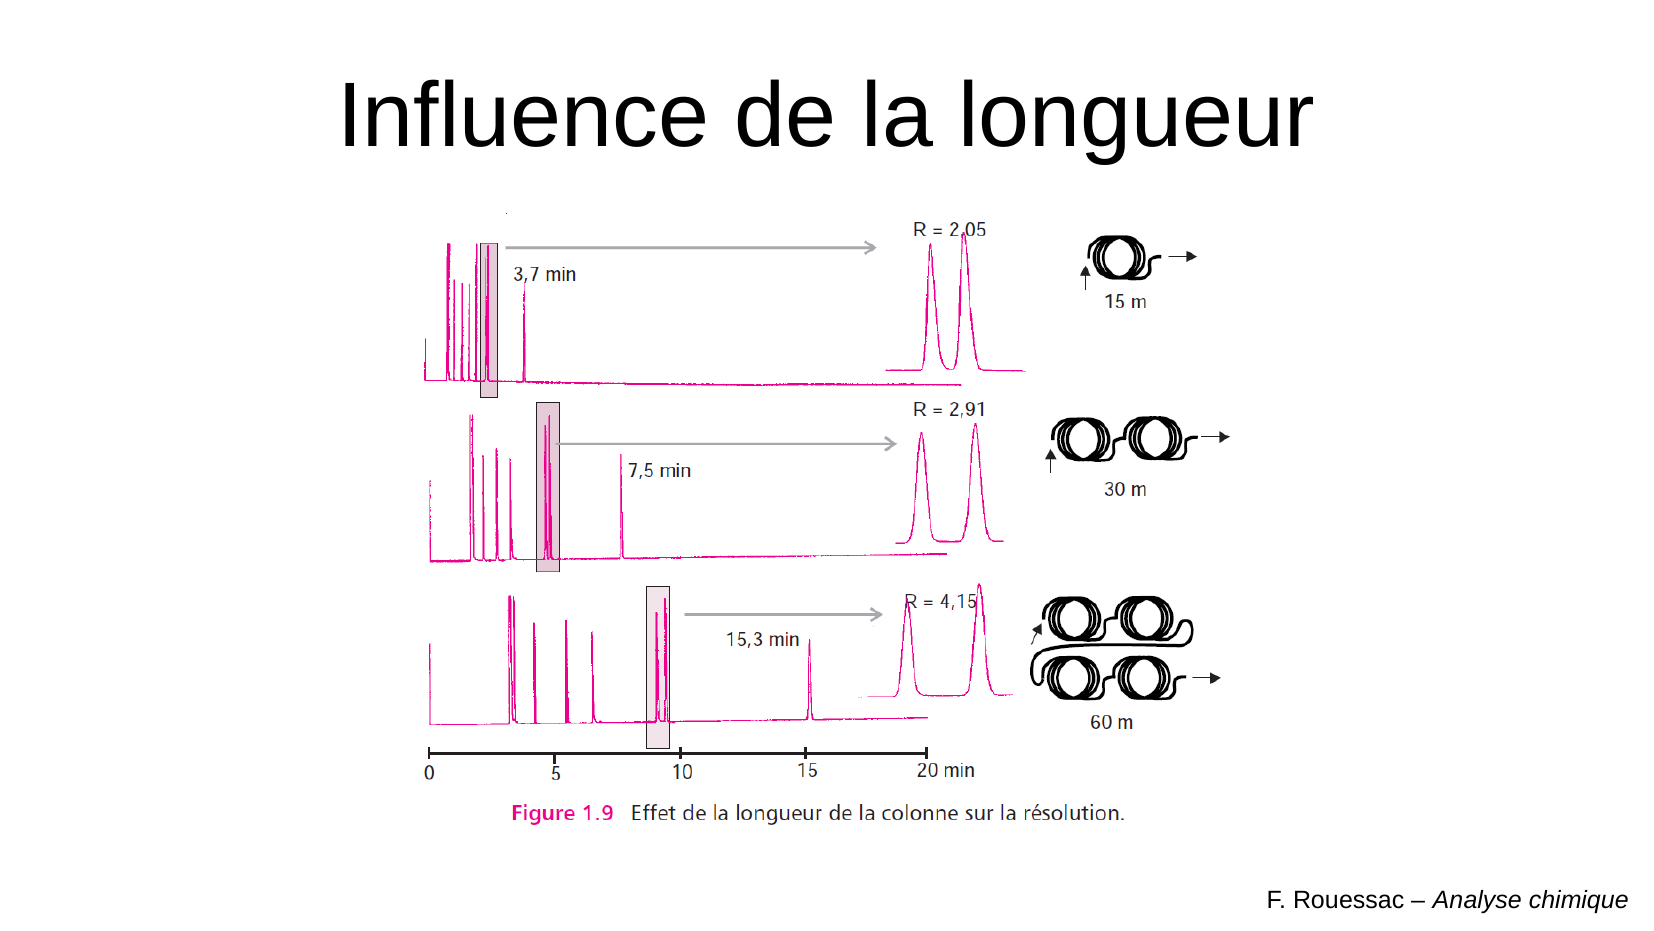

# Influence de la longueur
F. Rouessac – Analyse chimique